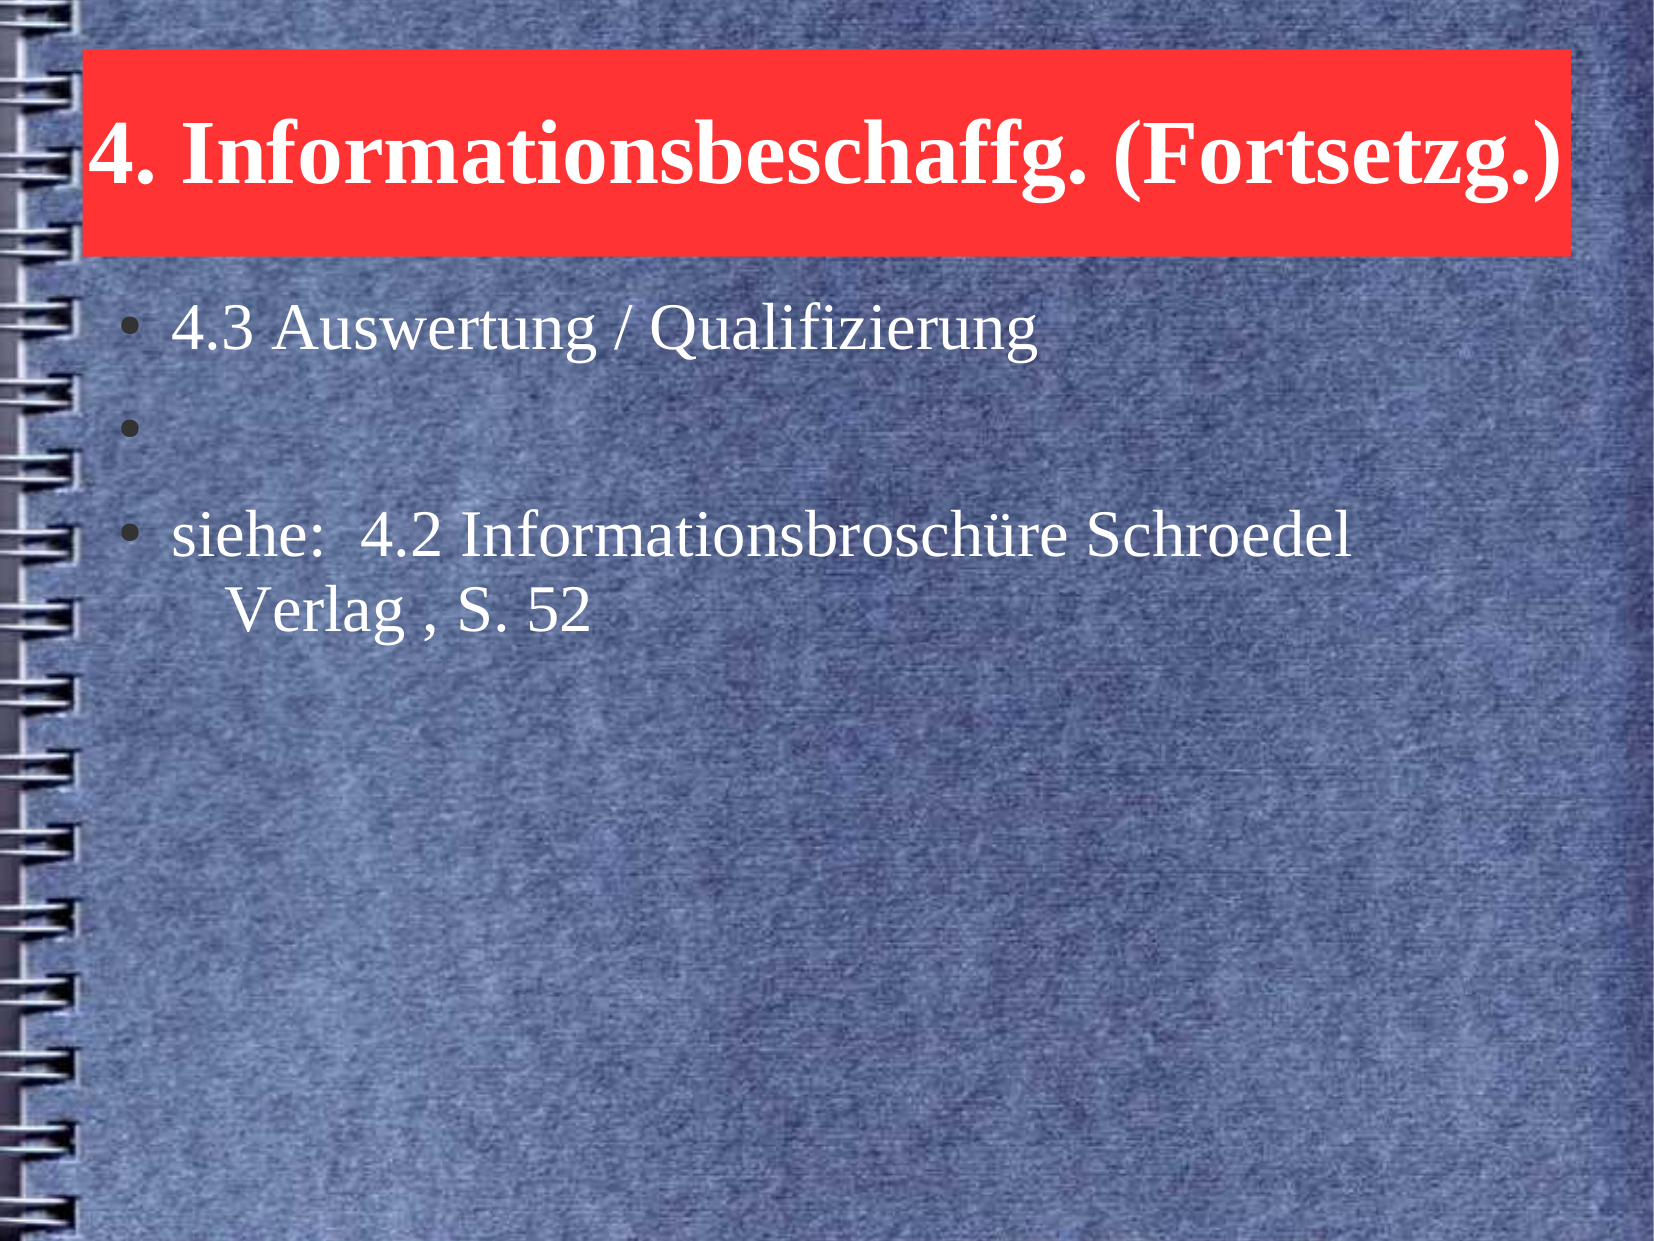

# 4. Informationsbeschaffg. (Fortsetzg.)
4.3 Auswertung / Qualifizierung
siehe: 4.2 Informationsbroschüre Schroedel Verlag , S. 52